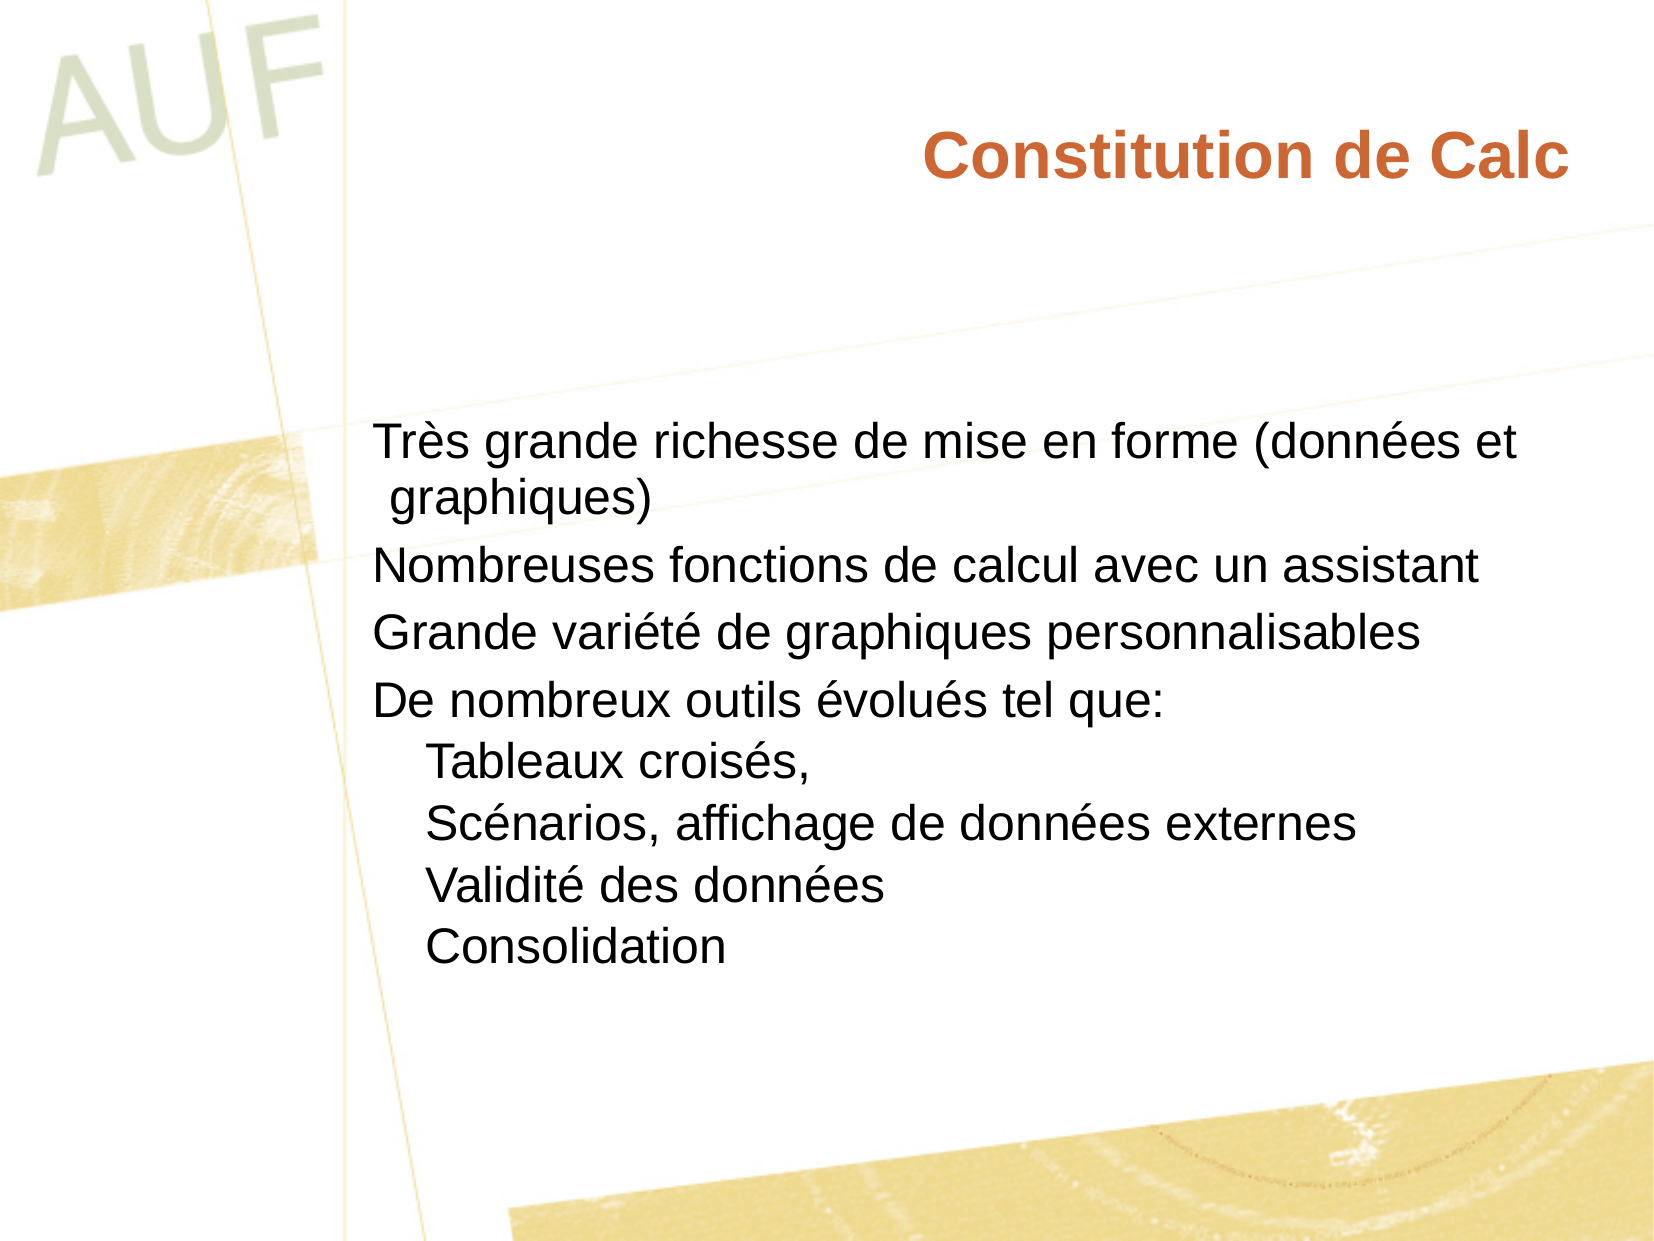

# Constitution de Calc
Très grande richesse de mise en forme (données et graphiques)
Nombreuses fonctions de calcul avec un assistant
Grande variété de graphiques personnalisables
De nombreux outils évolués tel que:
Tableaux croisés,
Scénarios, affichage de données externes
Validité des données
Consolidation